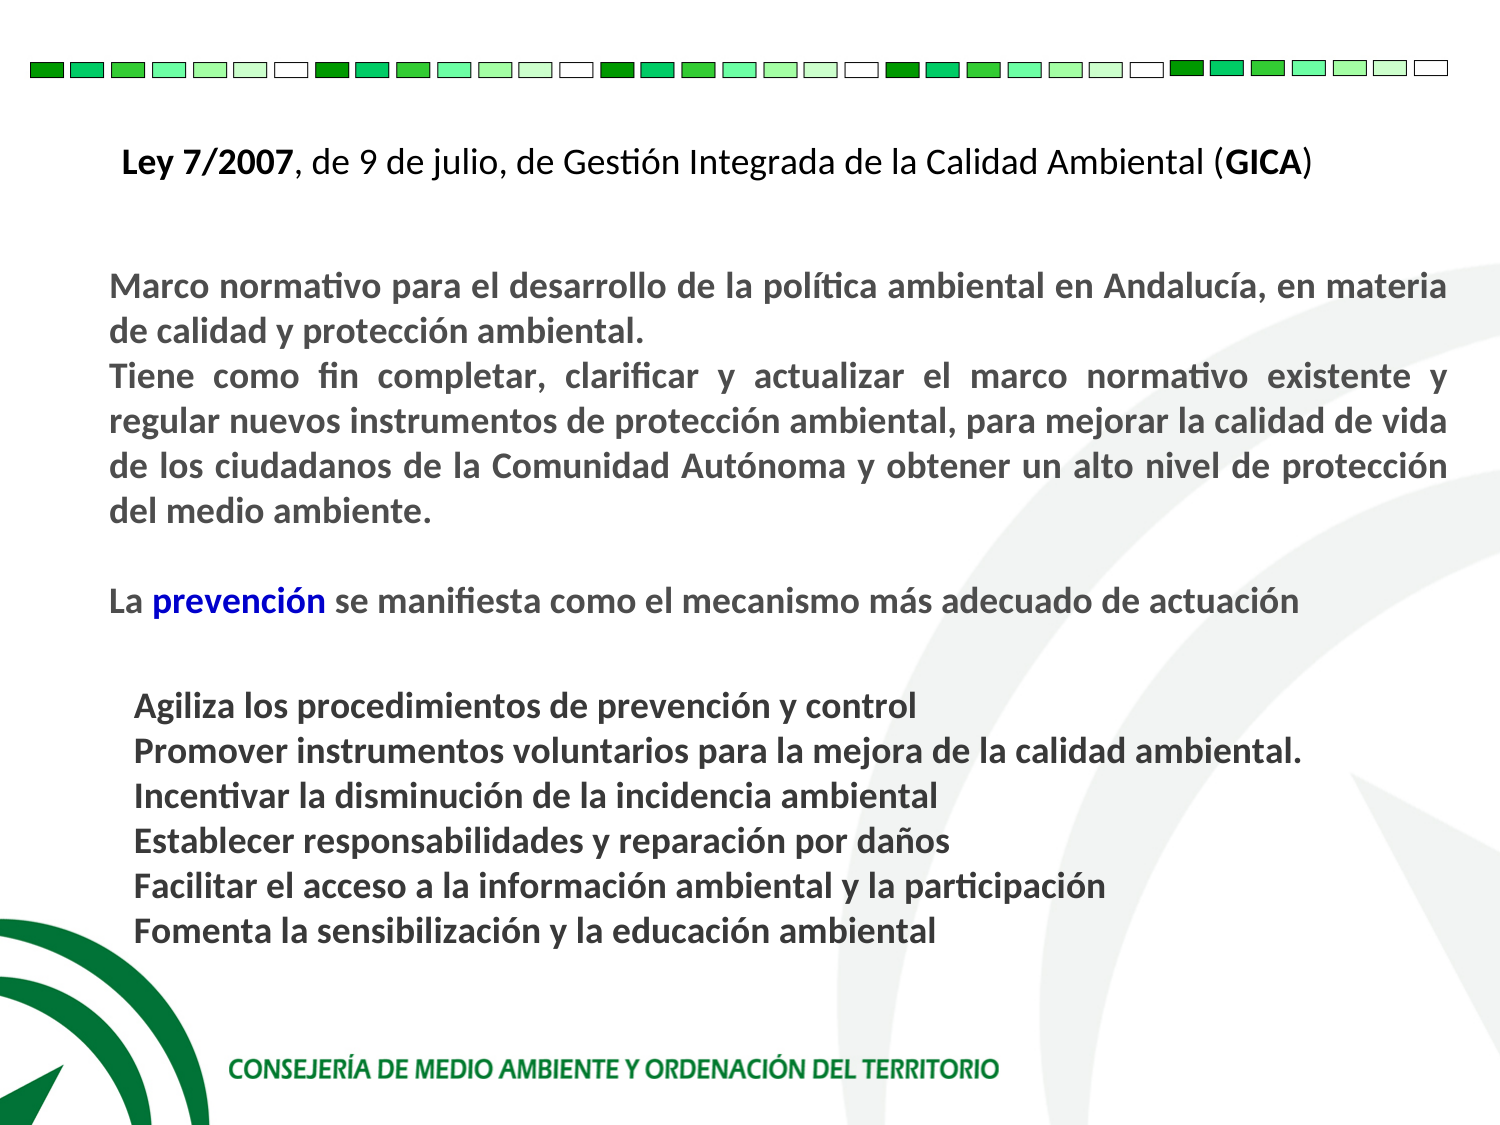

Ley 7/2007, de 9 de julio, de Gestión Integrada de la Calidad Ambiental (GICA)
Marco normativo para el desarrollo de la política ambiental en Andalucía, en materia de calidad y protección ambiental.
Tiene como fin completar, clarificar y actualizar el marco normativo existente y regular nuevos instrumentos de protección ambiental, para mejorar la calidad de vida de los ciudadanos de la Comunidad Autónoma y obtener un alto nivel de protección del medio ambiente.
La prevención se manifiesta como el mecanismo más adecuado de actuación
Agiliza los procedimientos de prevención y control
Promover instrumentos voluntarios para la mejora de la calidad ambiental.
Incentivar la disminución de la incidencia ambiental
Establecer responsabilidades y reparación por daños
Facilitar el acceso a la información ambiental y la participación
Fomenta la sensibilización y la educación ambiental